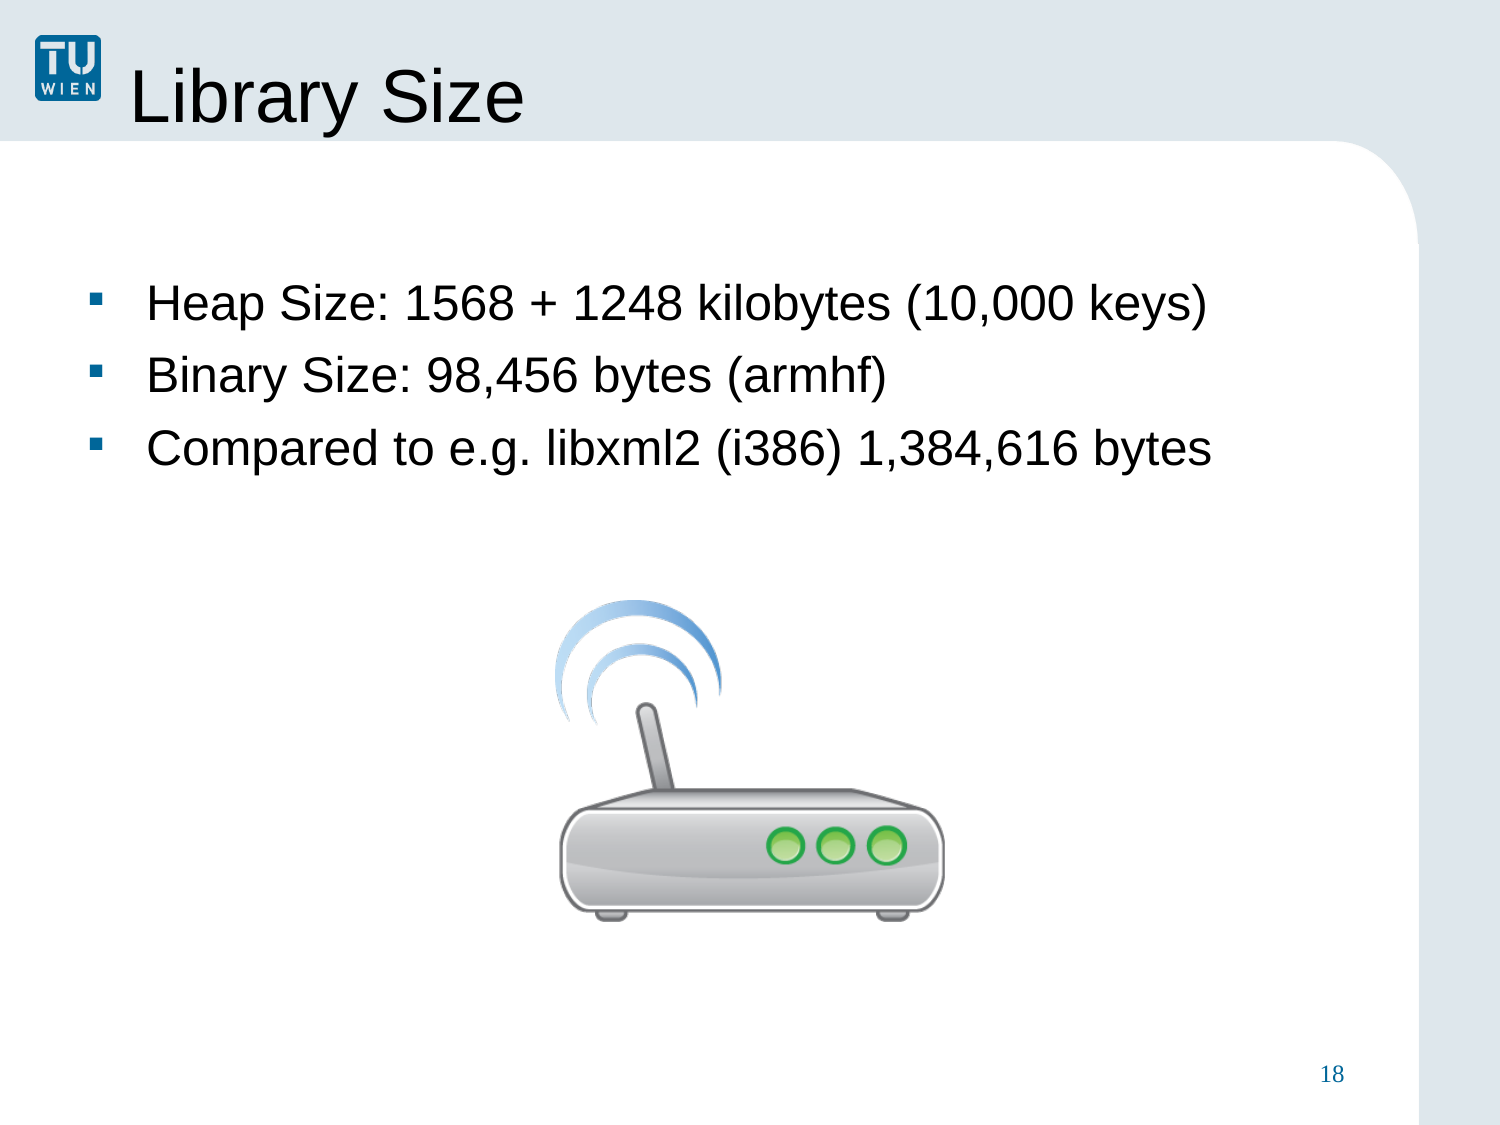

# Library Size
Heap Size: 1568 + 1248 kilobytes (10,000 keys)
Binary Size: 98,456 bytes (armhf)
Compared to e.g. libxml2 (i386) 1,384,616 bytes
18